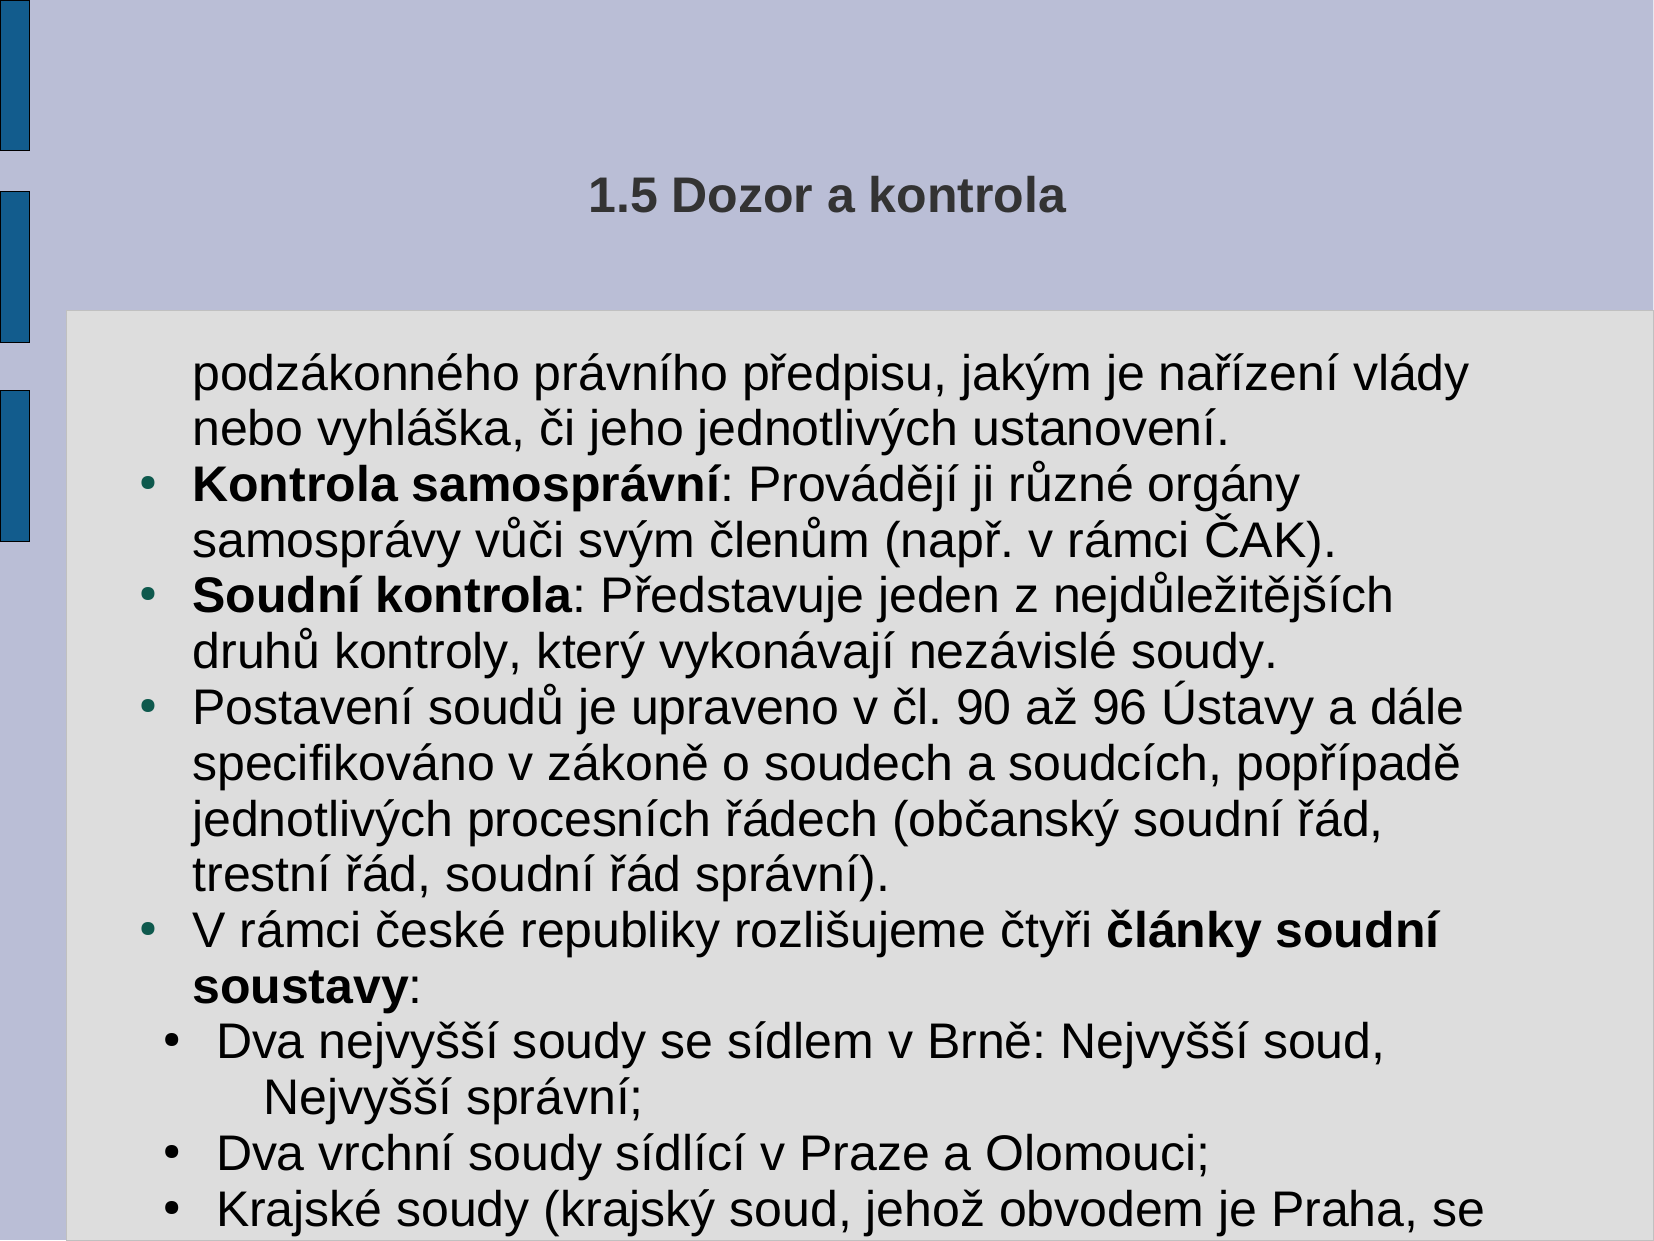

# 1.5 Dozor a kontrola
podzákonného právního předpisu, jakým je nařízení vlády nebo vyhláška, či jeho jednotlivých ustanovení.
Kontrola samosprávní: Provádějí ji různé orgány samosprávy vůči svým členům (např. v rámci ČAK).
Soudní kontrola: Představuje jeden z nejdůležitějších druhů kontroly, který vykonávají nezávislé soudy.
Postavení soudů je upraveno v čl. 90 až 96 Ústavy a dále specifikováno v zákoně o soudech a soudcích, popřípadě jednotlivých procesních řádech (občanský soudní řád, trestní řád, soudní řád správní).
V rámci české republiky rozlišujeme čtyři články soudní soustavy:
Dva nejvyšší soudy se sídlem v Brně: Nejvyšší soud, Nejvyšší správní;
Dva vrchní soudy sídlící v Praze a Olomouci;
Krajské soudy (krajský soud, jehož obvodem je Praha, se